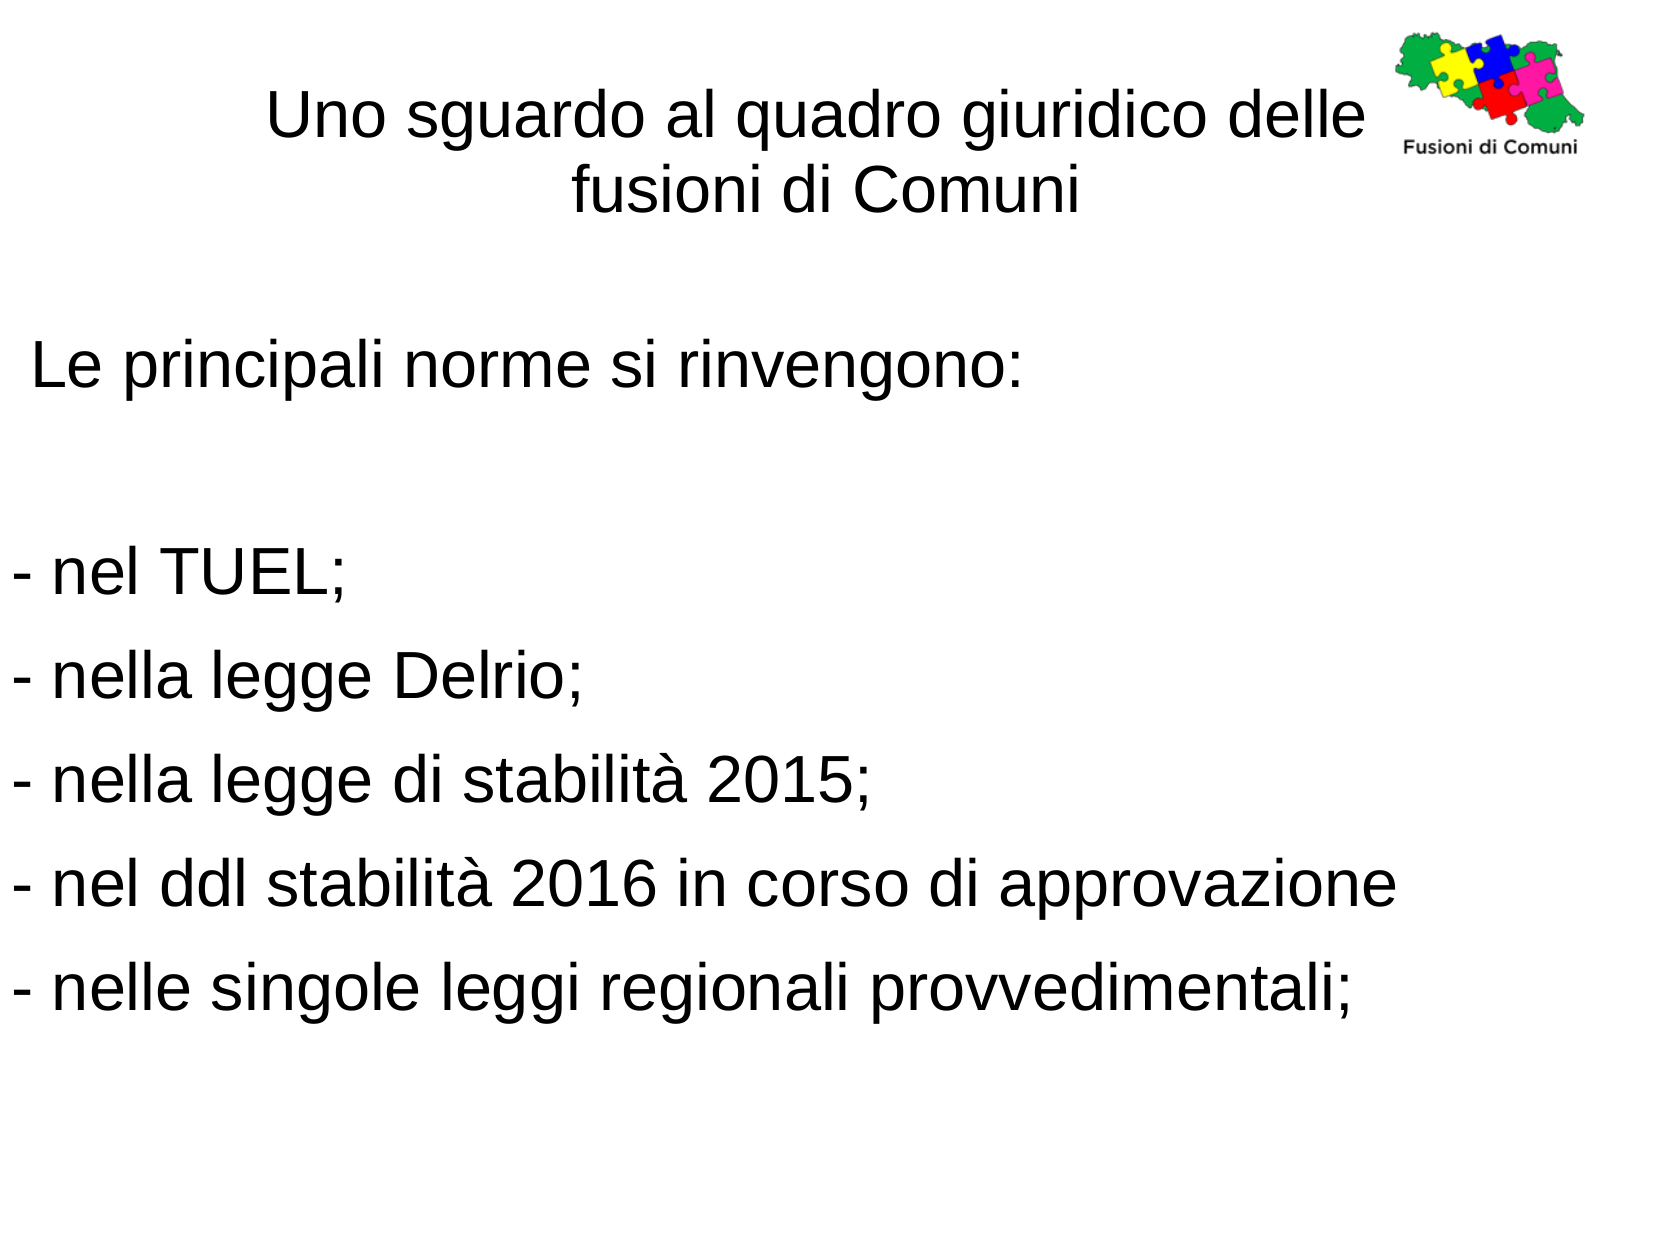

# Uno sguardo al quadro giuridico delle fusioni di Comuni
 Le principali norme si rinvengono:
- nel TUEL;
- nella legge Delrio;
- nella legge di stabilità 2015;
- nel ddl stabilità 2016 in corso di approvazione
- nelle singole leggi regionali provvedimentali;